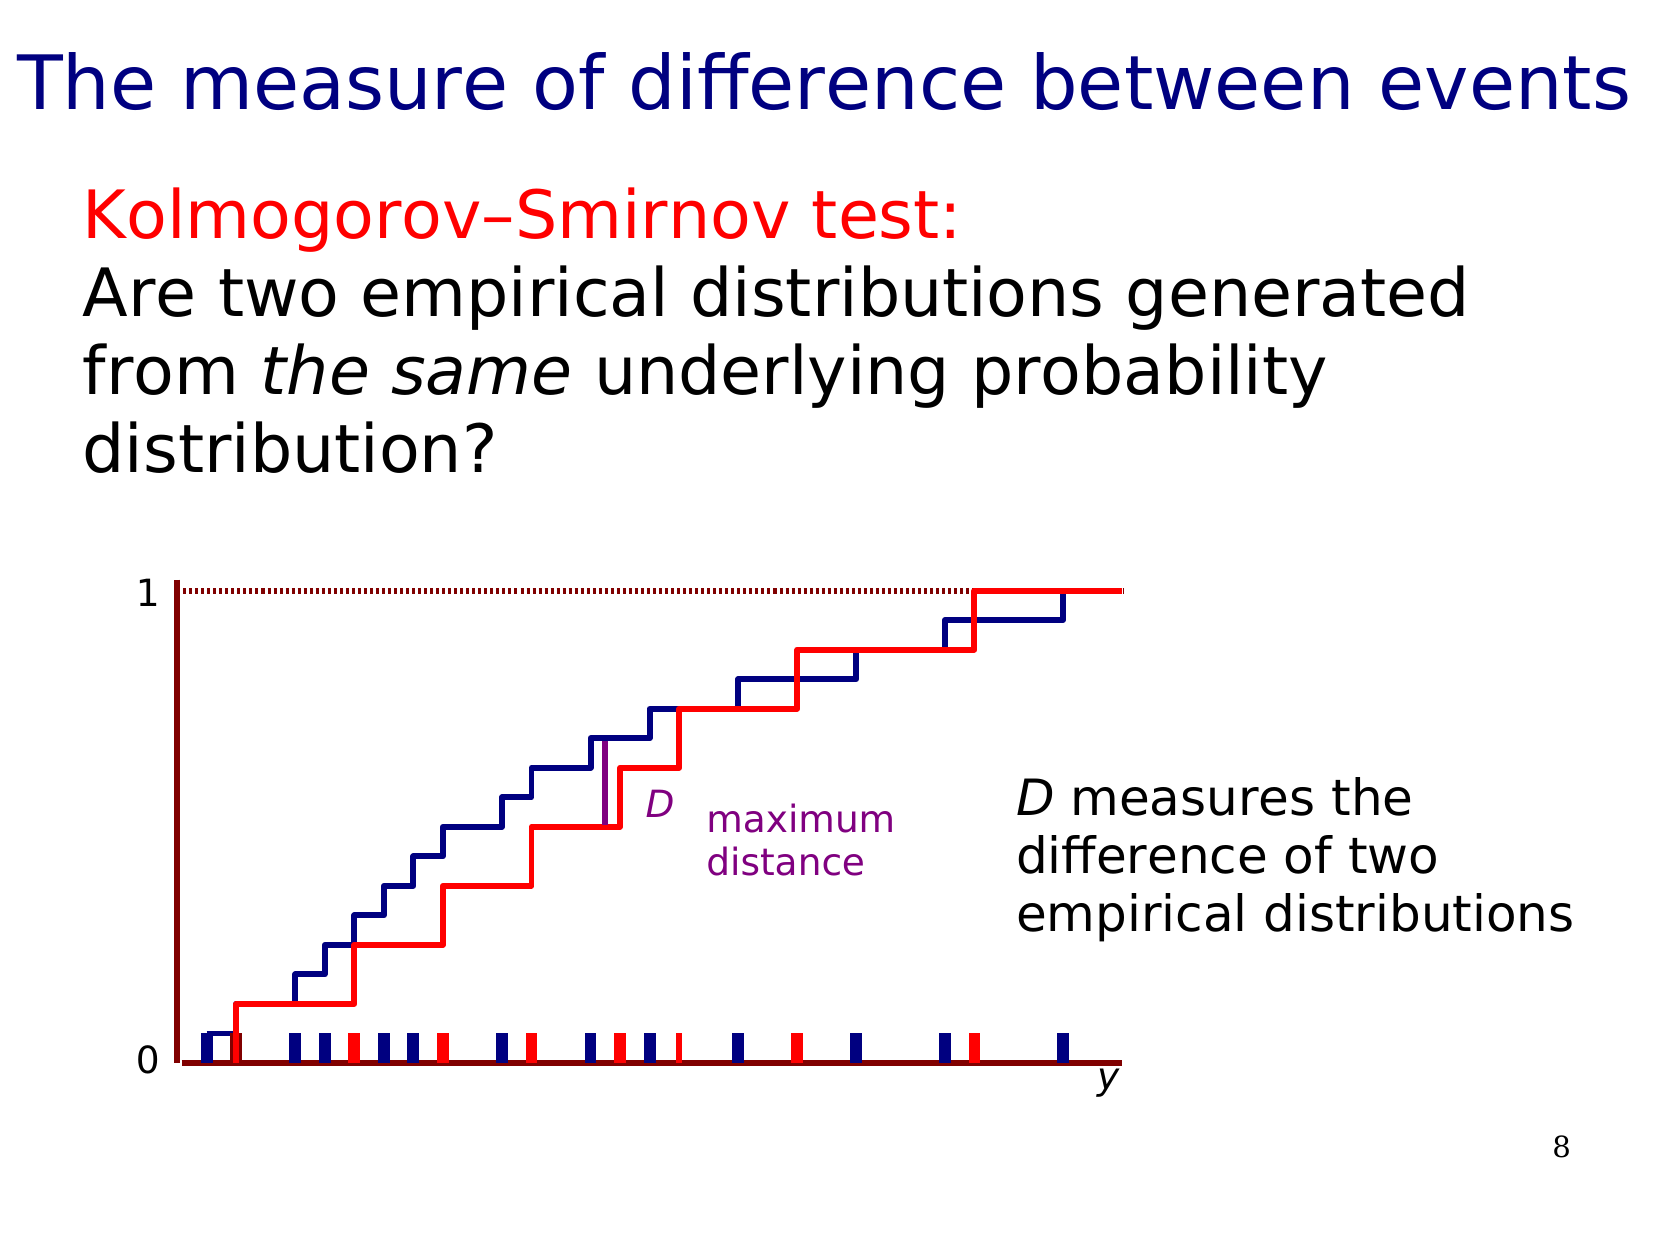

# The measure of difference between events
Kolmogorov–Smirnov test:
Are two empirical distributions generated from the same underlying probability distribution?
1
D measures the
difference of two
empirical distributions
D
maximum
distance
0
y
8